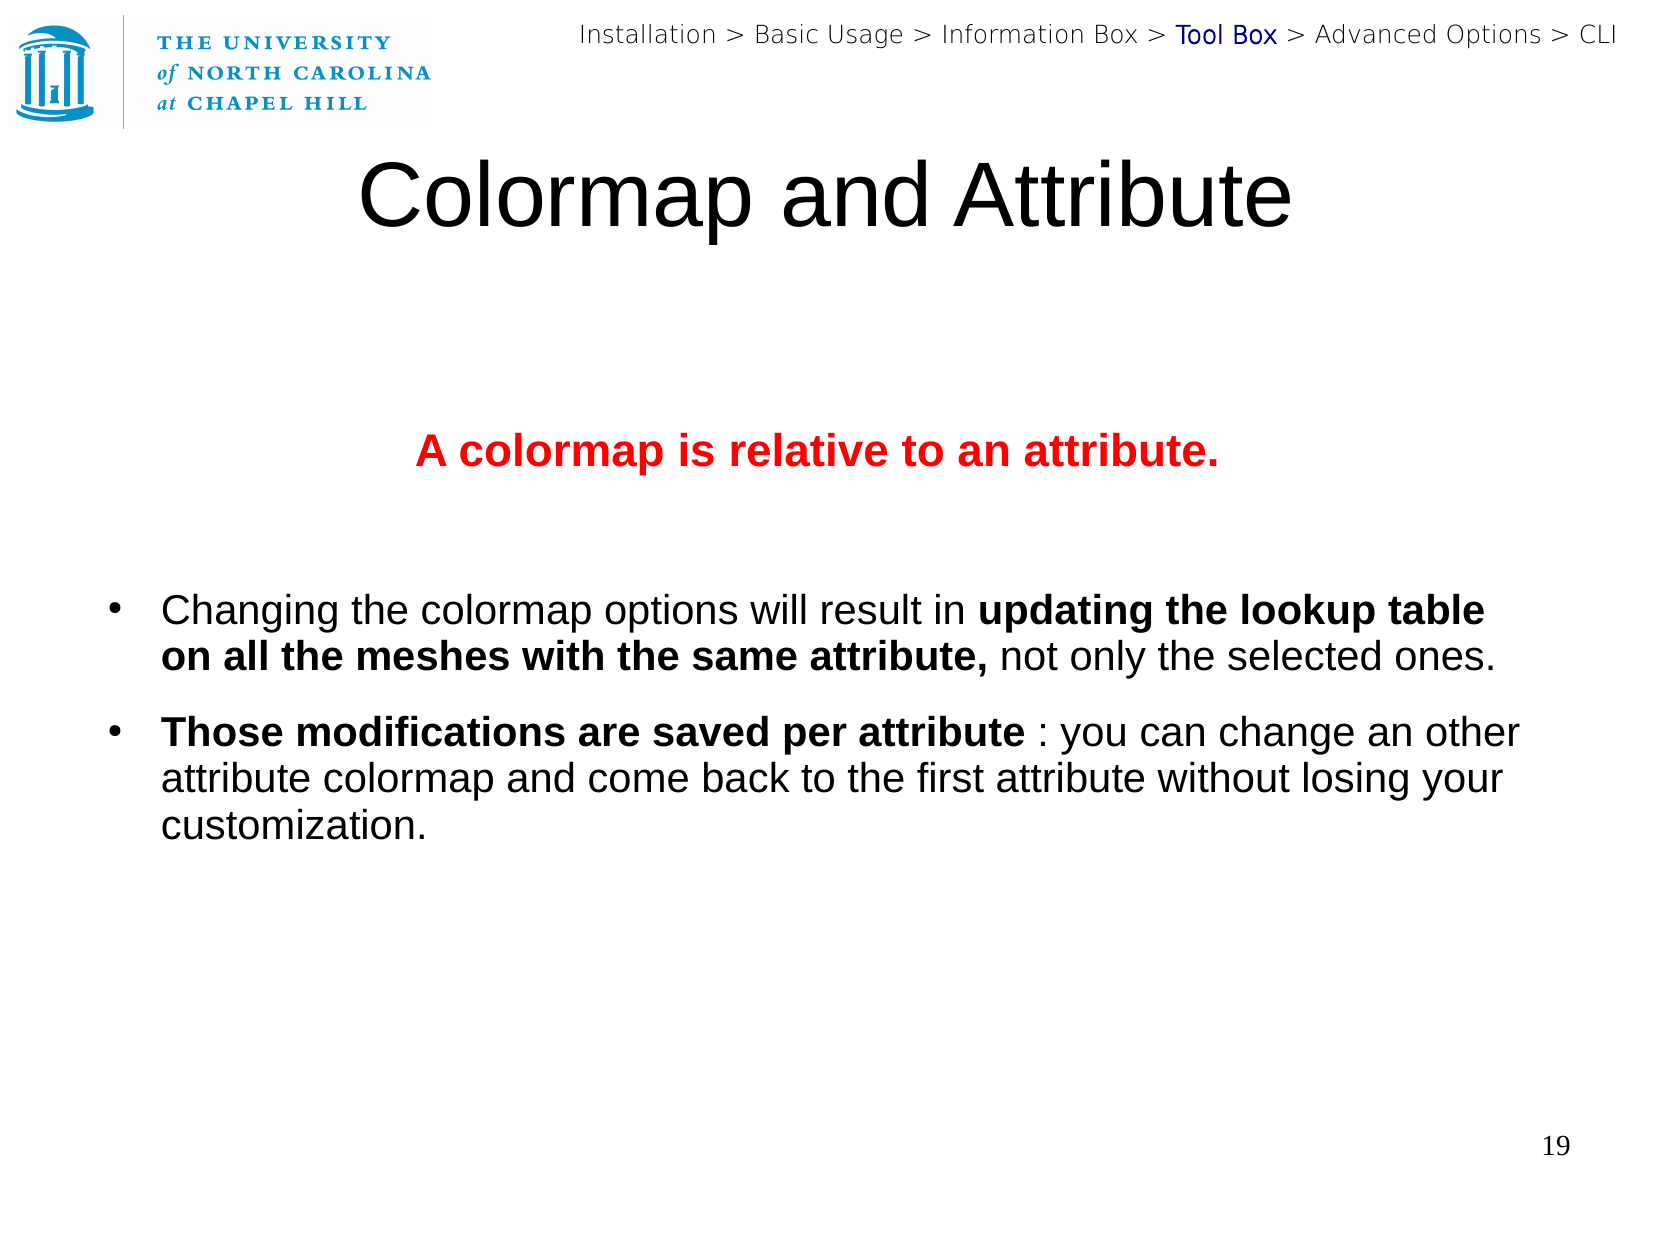

Installation > Basic Usage > Information Box > Tool Box > Advanced Options > CLI
# Colormap and Attribute
A colormap is relative to an attribute.
Changing the colormap options will result in updating the lookup table on all the meshes with the same attribute, not only the selected ones.
Those modifications are saved per attribute : you can change an other attribute colormap and come back to the first attribute without losing your customization.
19